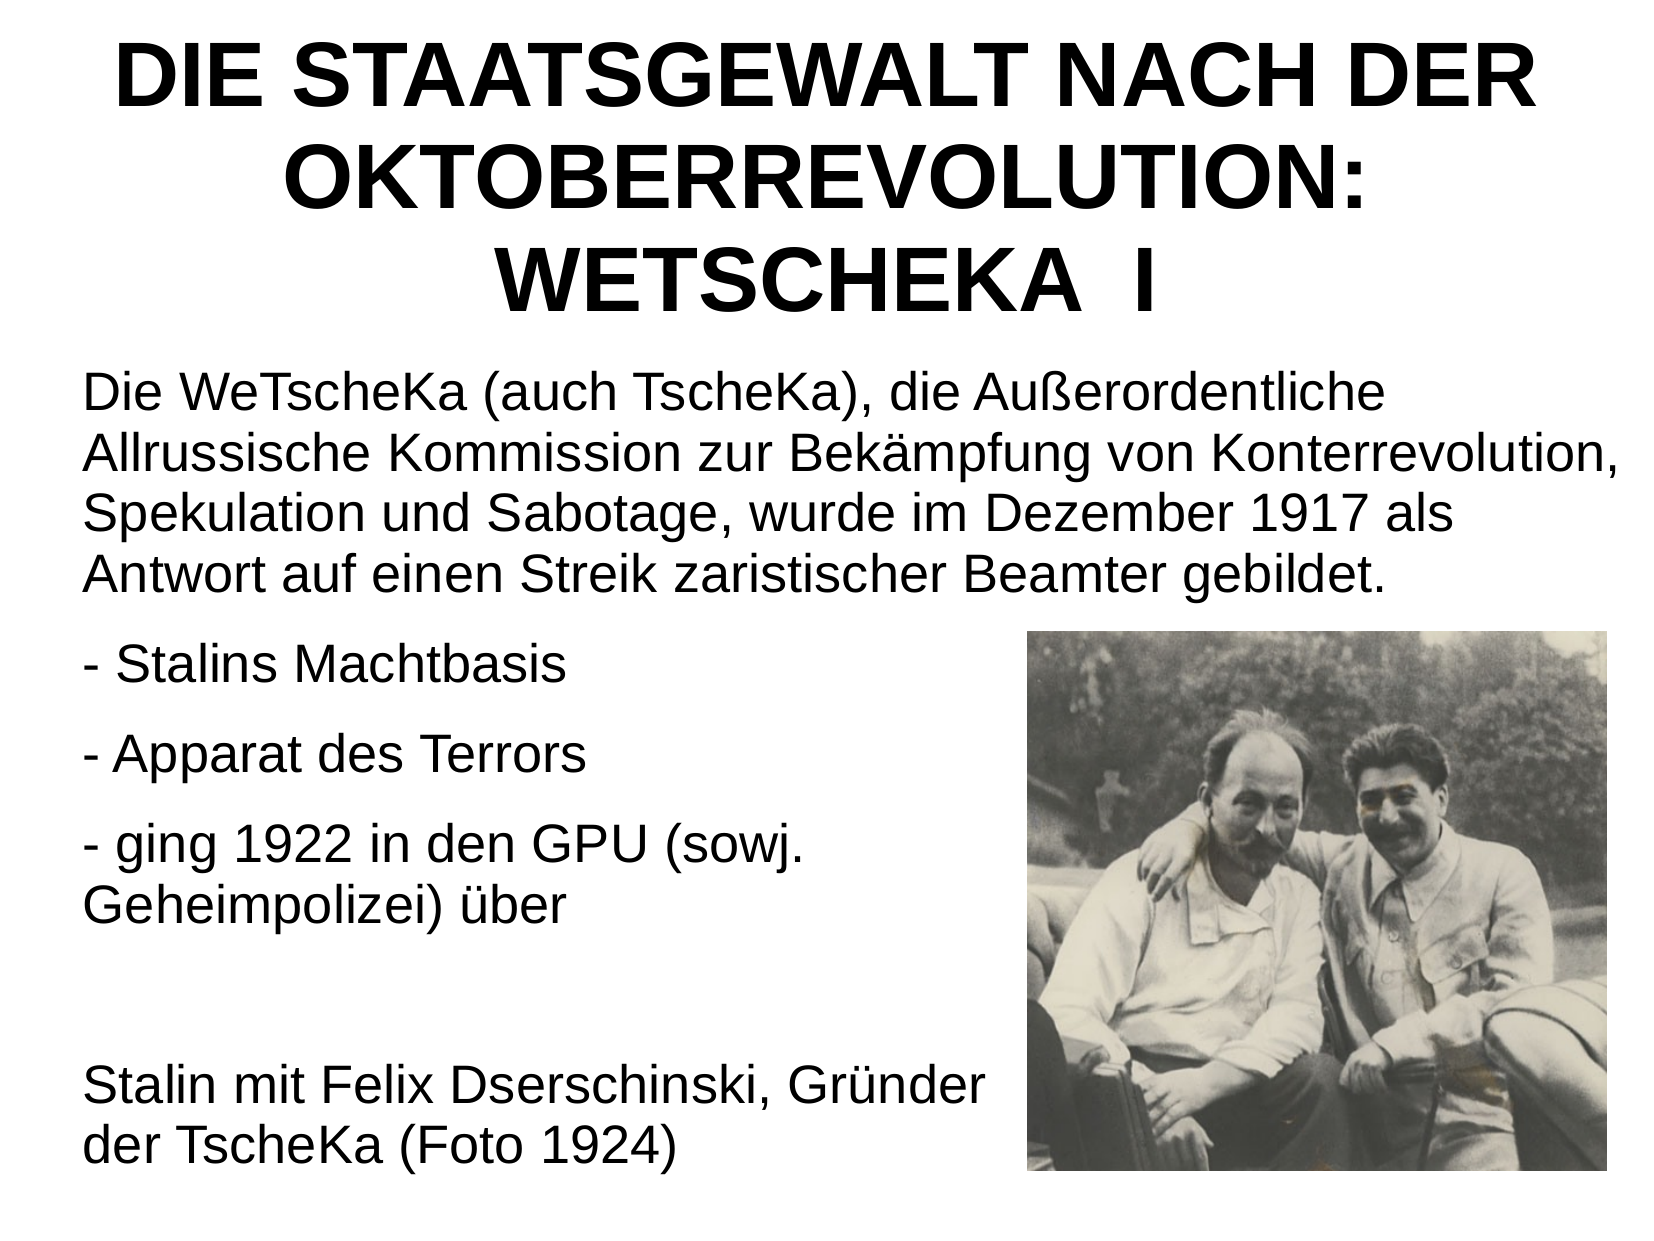

# DIE STAATSGEWALT NACH DER OKTOBERREVOLUTION: WETSCHEKA I
Die WeTscheKa (auch TscheKa), die Außerordentliche Allrussische Kommission zur Bekämpfung von Konterrevolution, Spekulation und Sabotage, wurde im Dezember 1917 als Antwort auf einen Streik zaristischer Beamter gebildet.
- Stalins Machtbasis
- Apparat des Terrors
- ging 1922 in den GPU (sowj. Geheimpolizei) über
Stalin mit Felix Dserschinski, Gründer der TscheKa (Foto 1924)